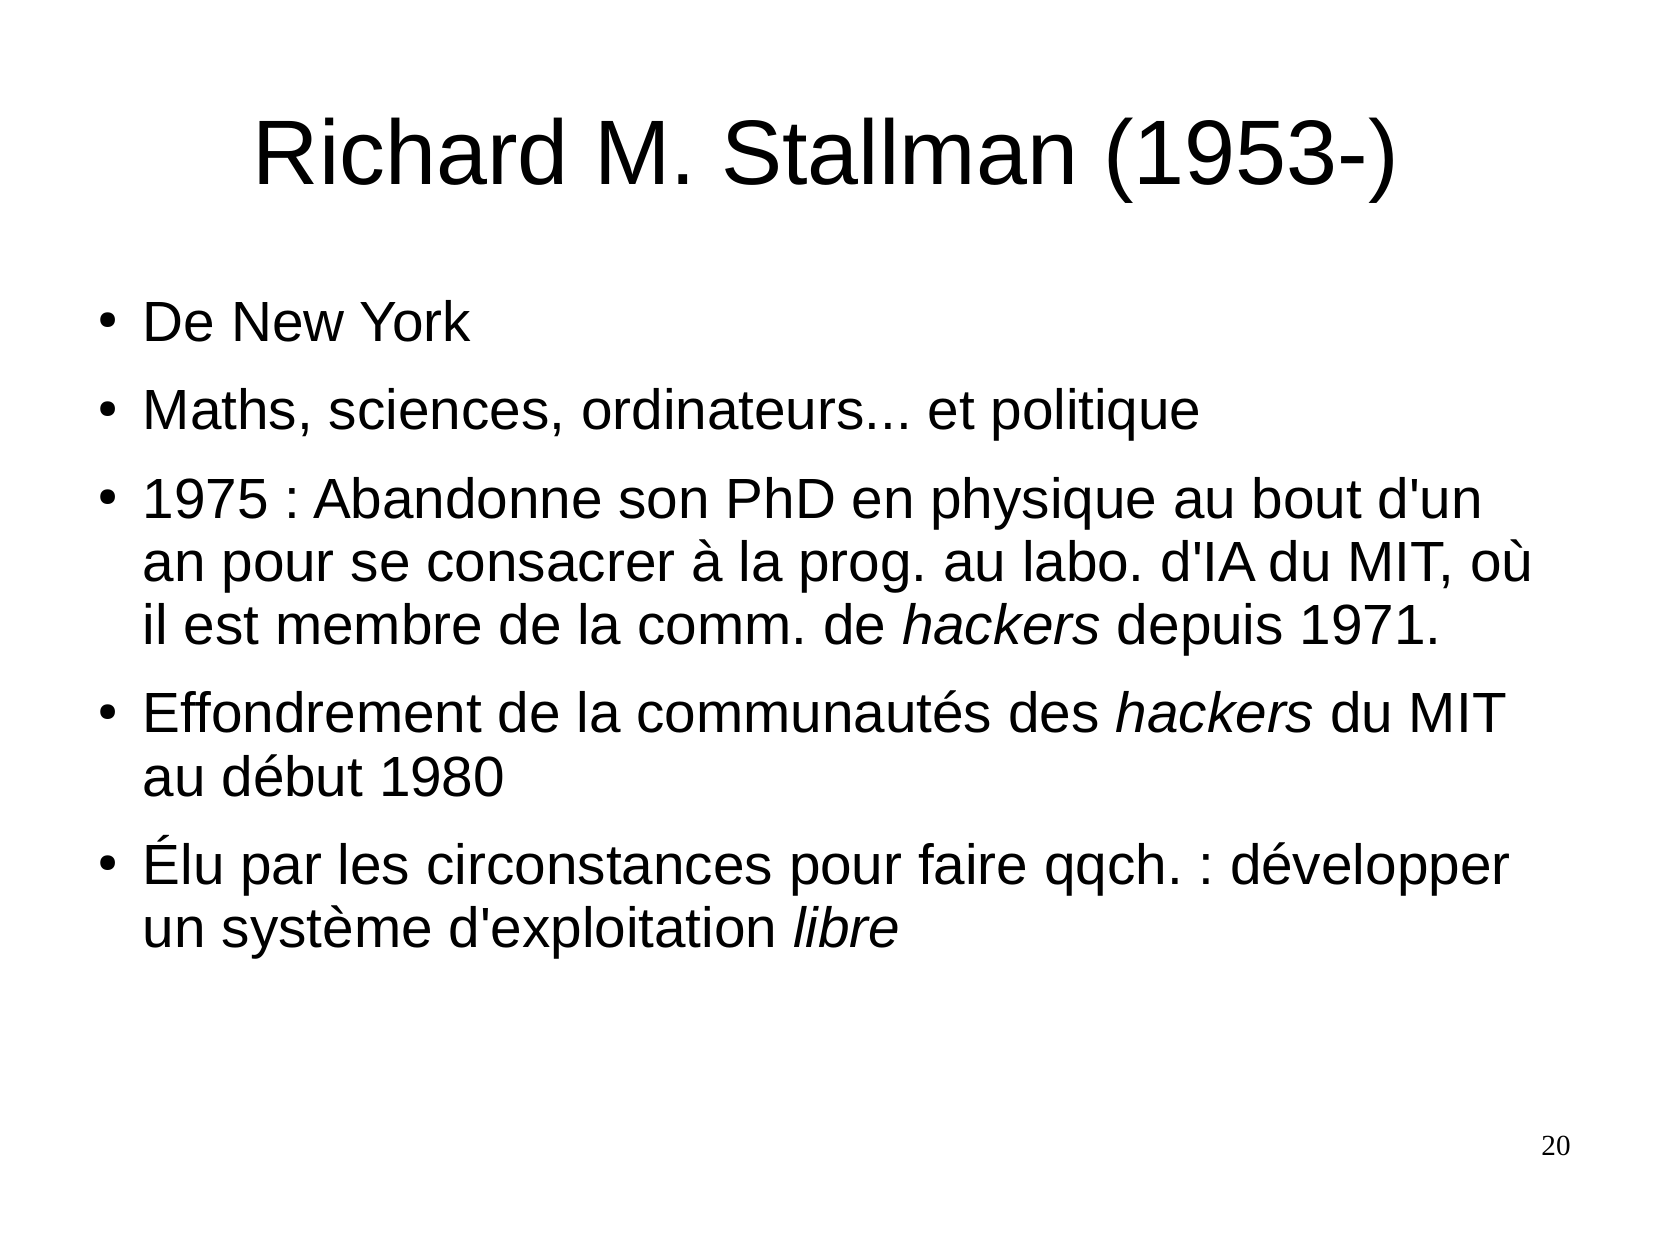

# Richard M. Stallman (1953-)
De New York
Maths, sciences, ordinateurs... et politique
1975 : Abandonne son PhD en physique au bout d'un an pour se consacrer à la prog. au labo. d'IA du MIT, où il est membre de la comm. de hackers depuis 1971.
Effondrement de la communautés des hackers du MIT au début 1980
Élu par les circonstances pour faire qqch. : développer un système d'exploitation libre
20